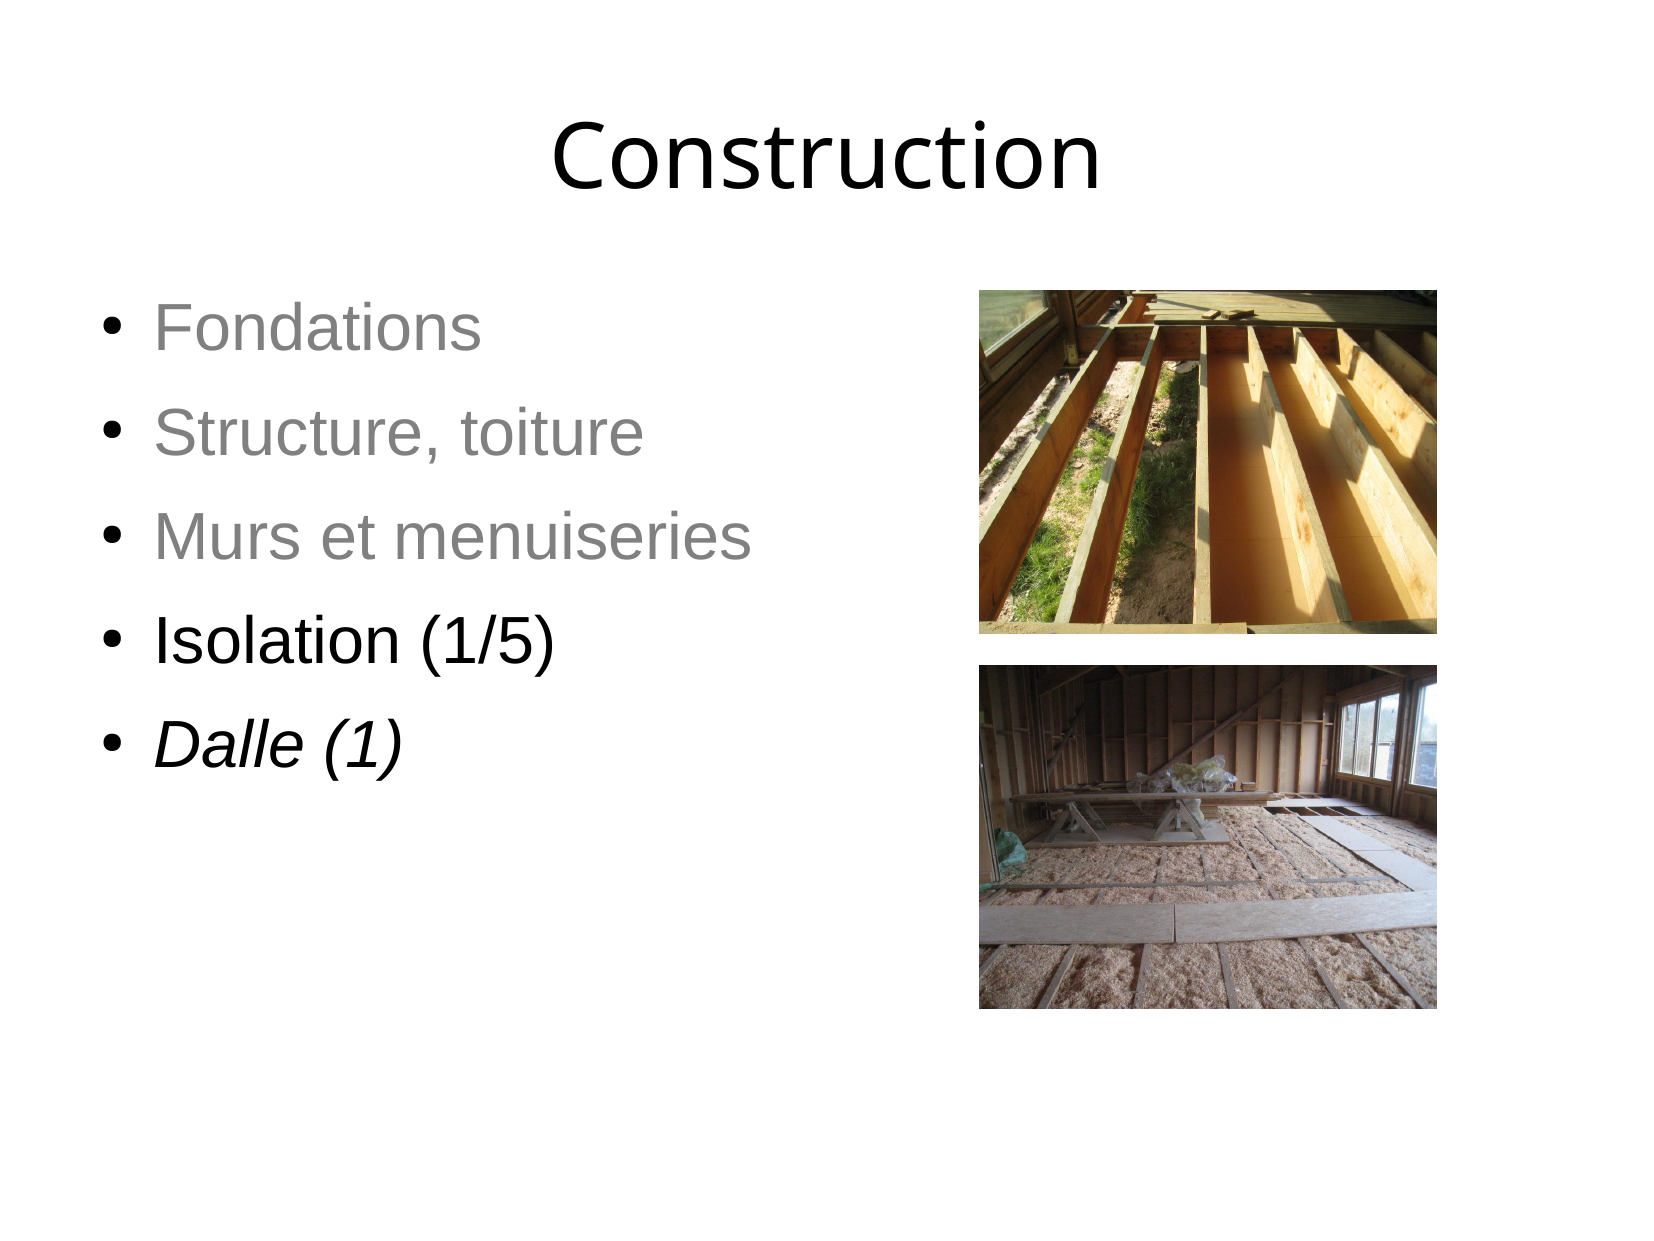

# Construction
Fondations
Structure, toiture
Murs et menuiseries
Isolation (1/5)
Dalle (1)